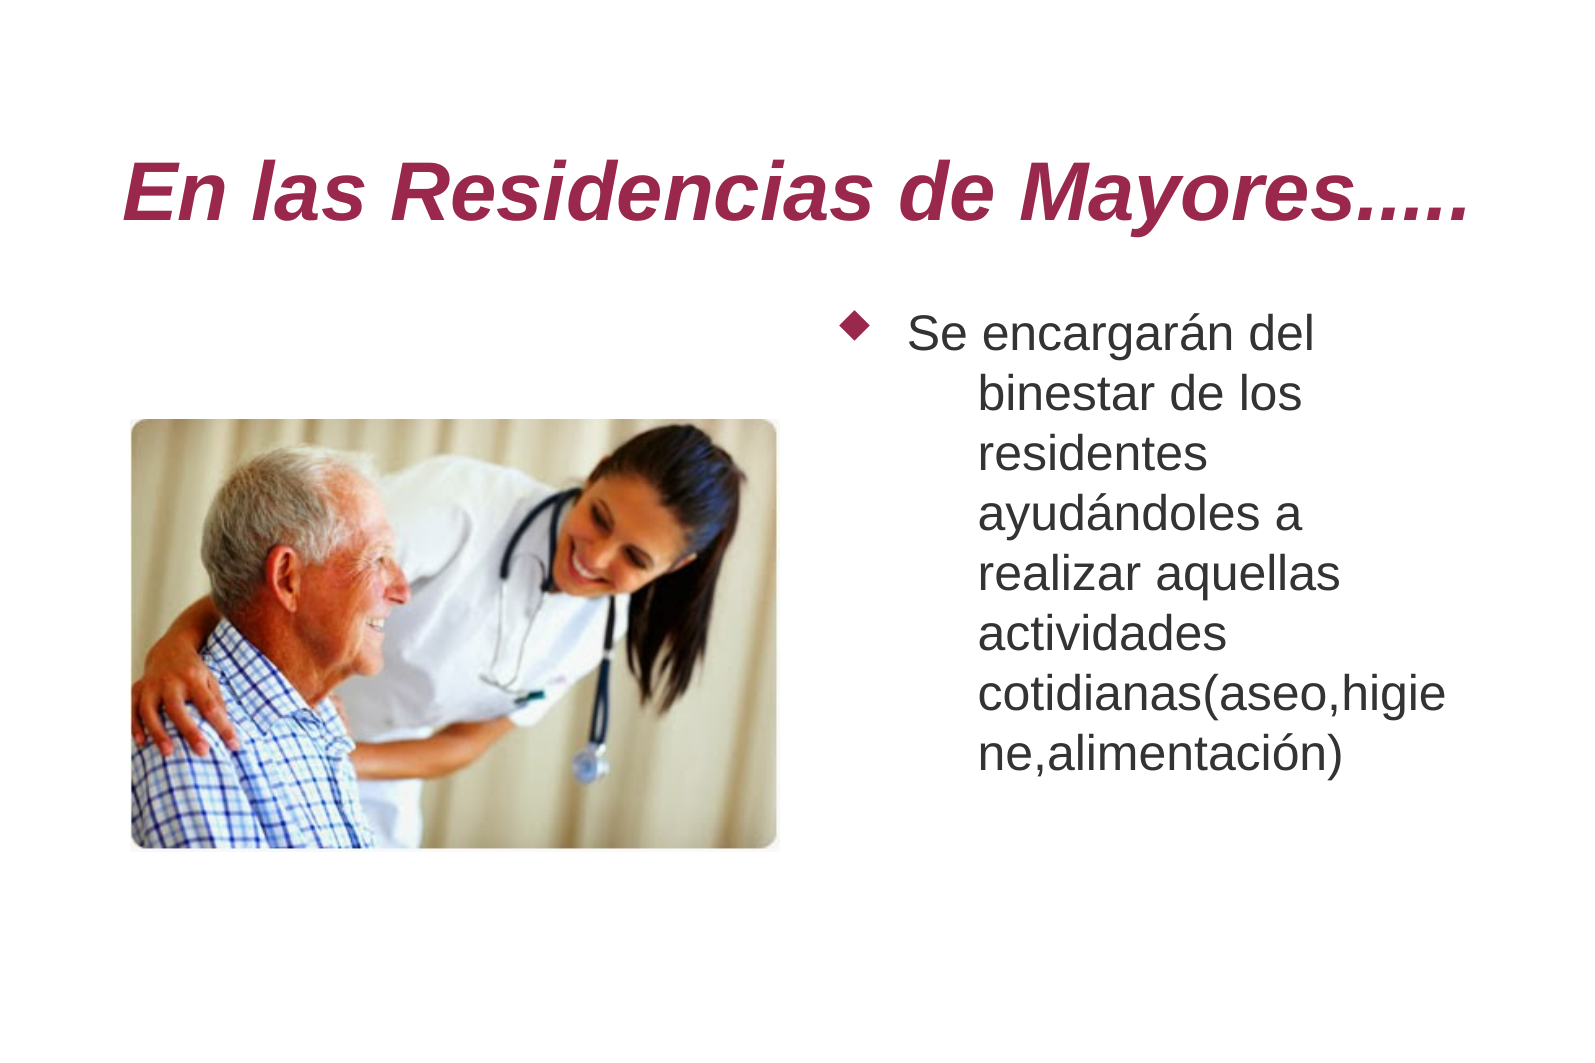

# En las Residencias de Mayores.....
Se encargarán del binestar de los residentes ayudándoles a realizar aquellas actividades cotidianas(aseo,higiene,alimentación)